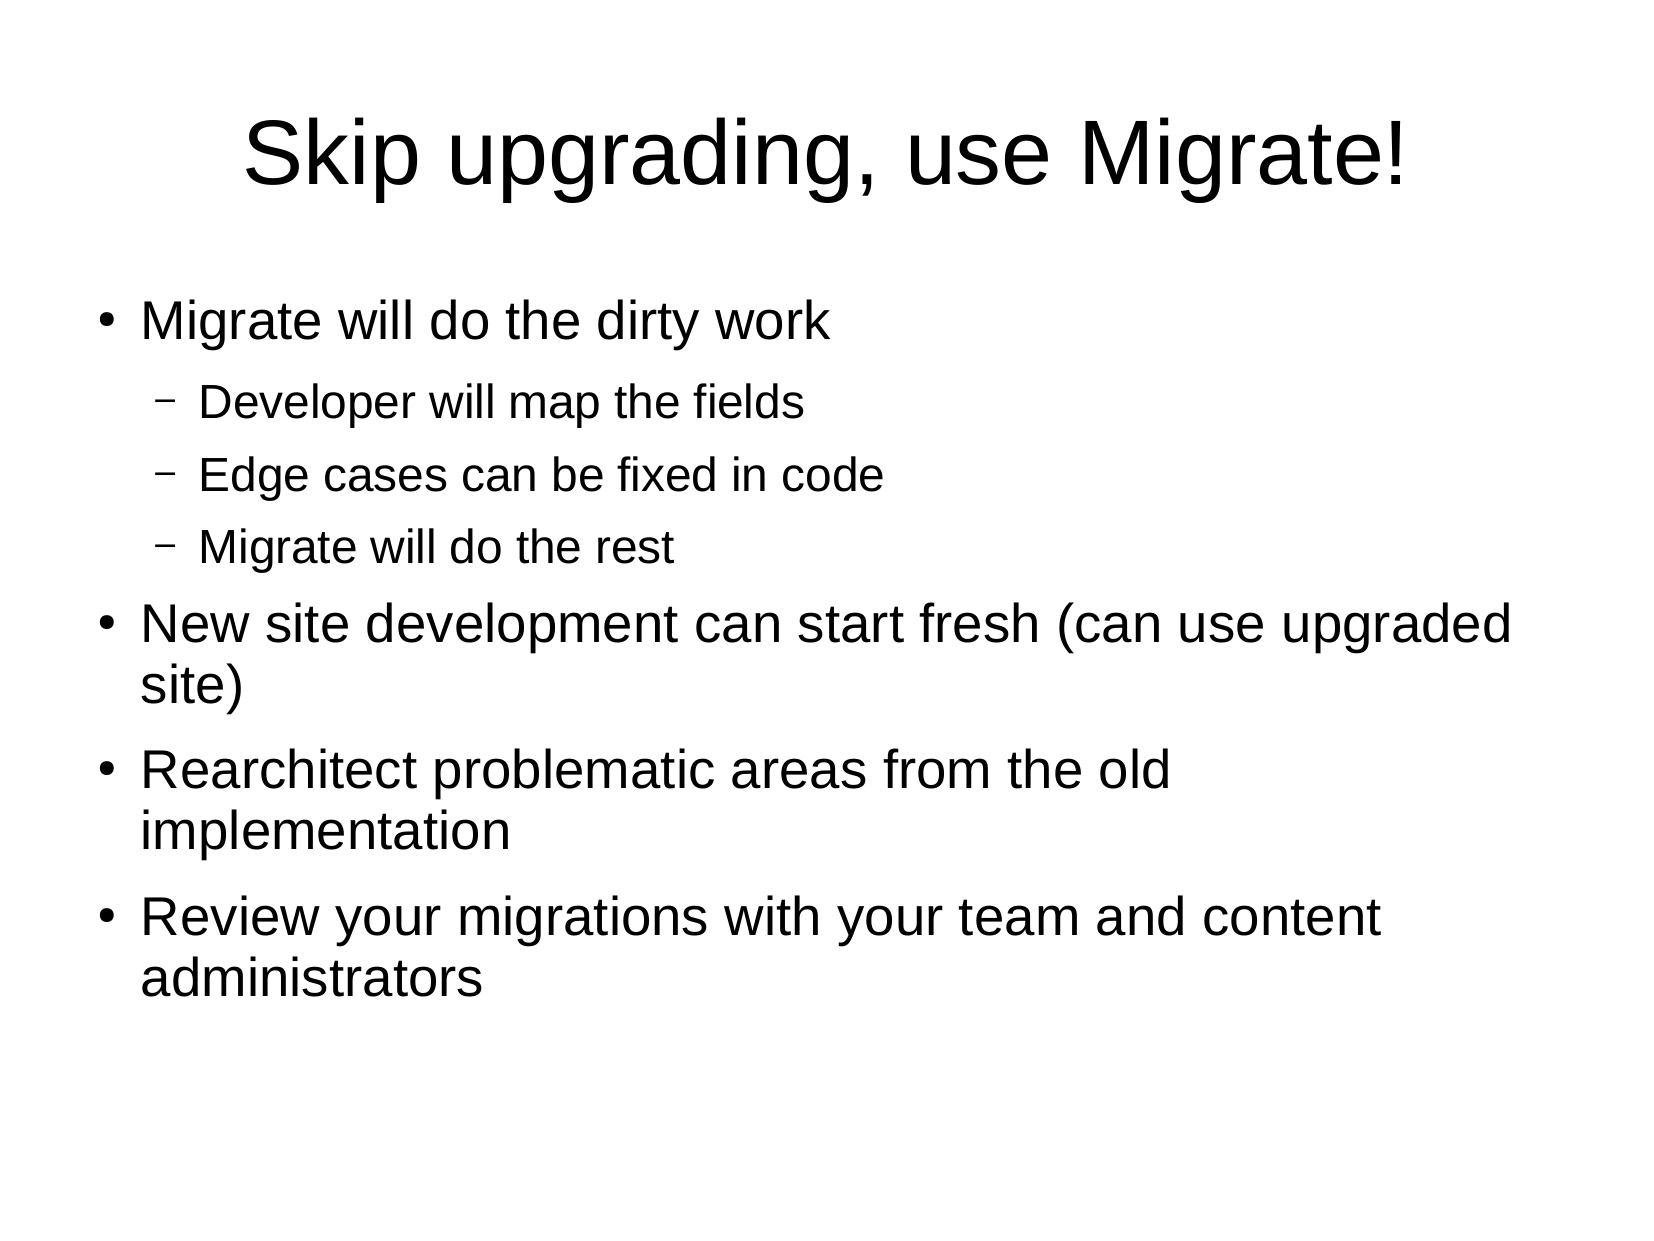

# Skip upgrading, use Migrate!
Migrate will do the dirty work
Developer will map the fields
Edge cases can be fixed in code
Migrate will do the rest
New site development can start fresh (can use upgraded site)
Rearchitect problematic areas from the old implementation
Review your migrations with your team and content administrators